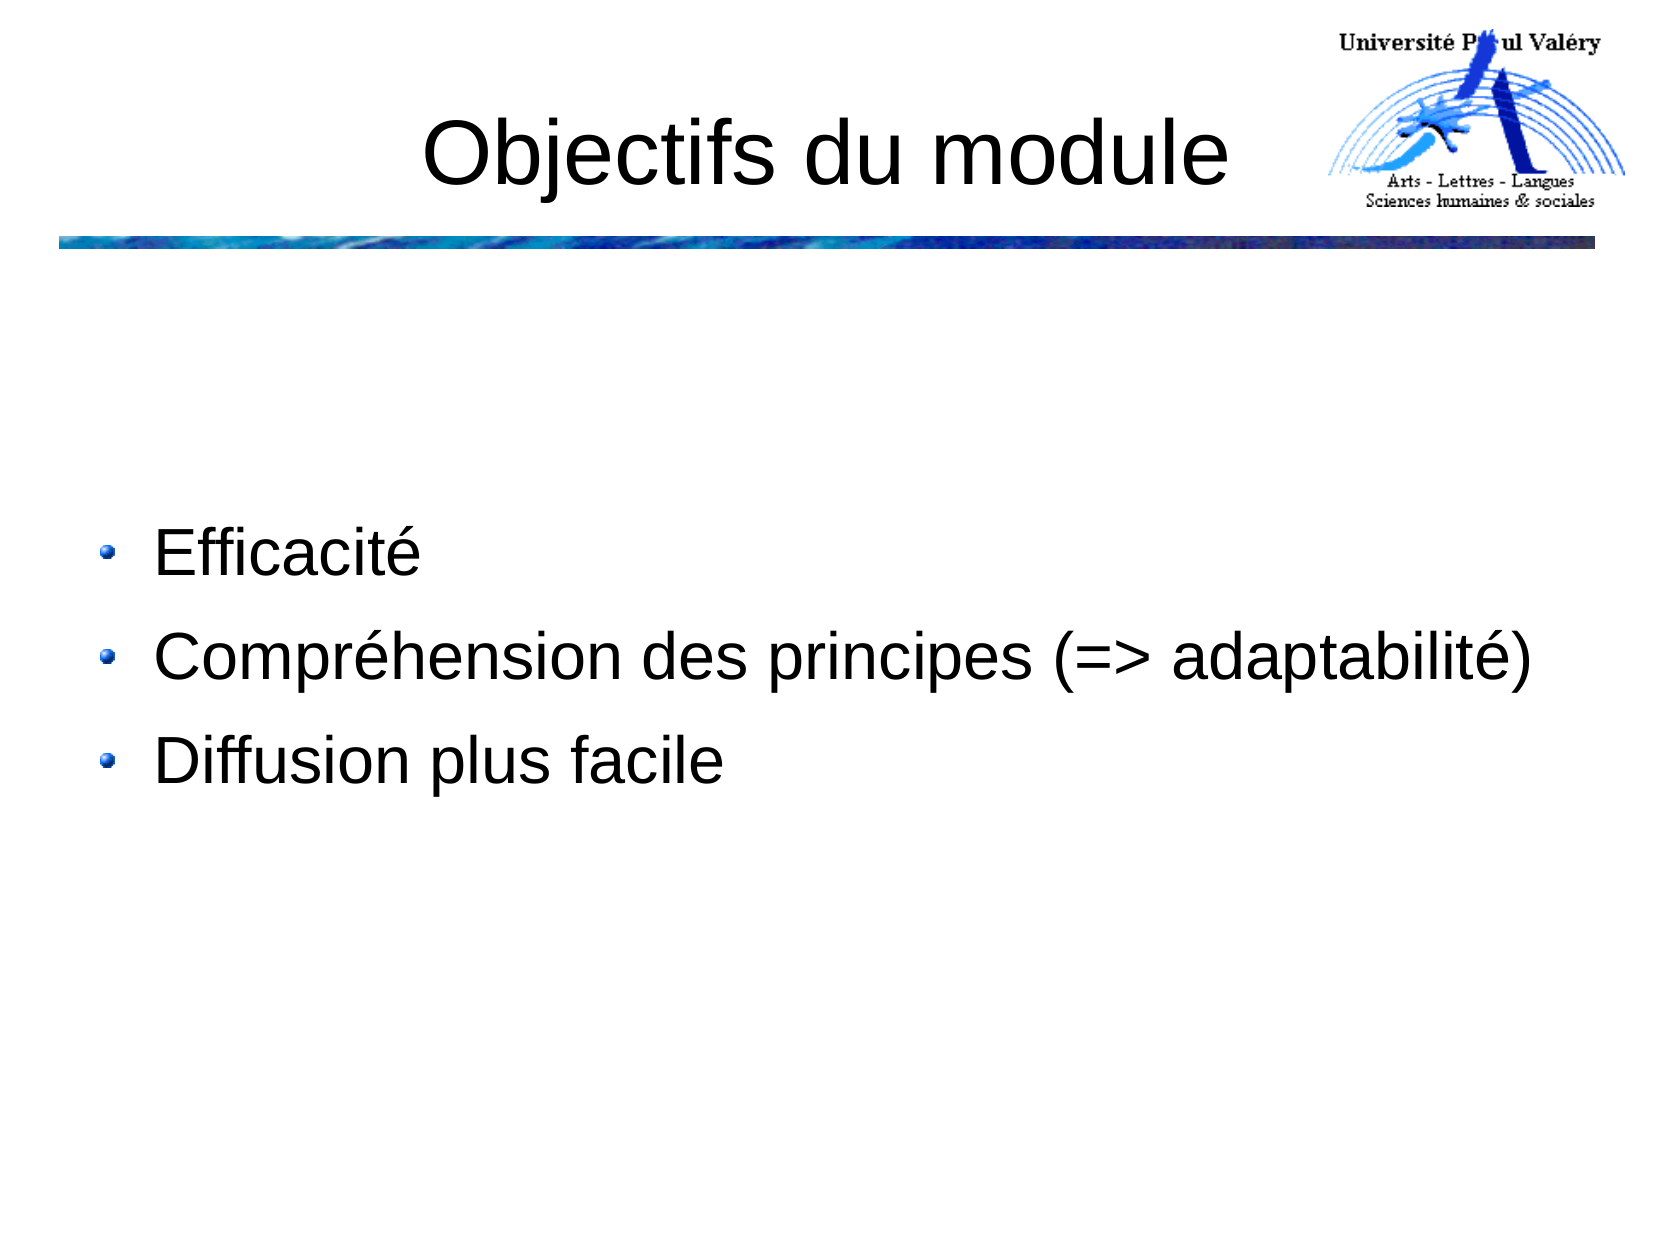

# Objectifs du module
Efficacité
Compréhension des principes (=> adaptabilité)
Diffusion plus facile